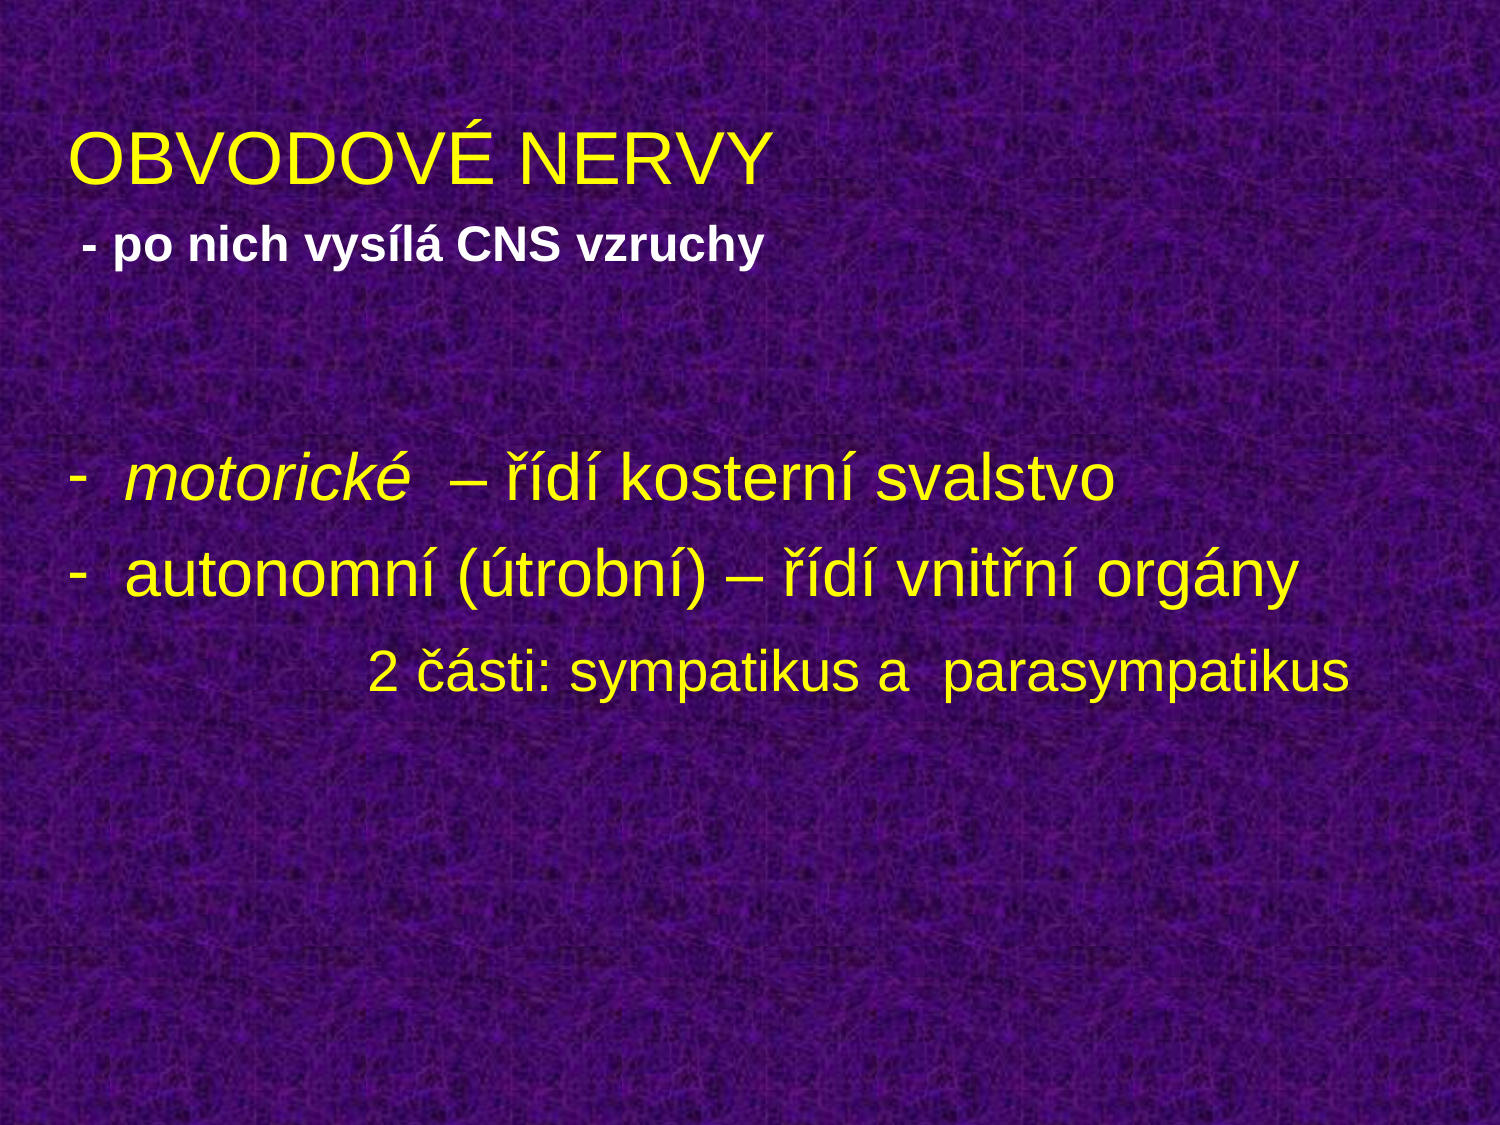

OBVODOVÉ NERVY
 - po nich vysílá CNS vzruchy
motorické – řídí kosterní svalstvo
autonomní (útrobní) – řídí vnitřní orgány
			2 části: sympatikus a parasympatikus